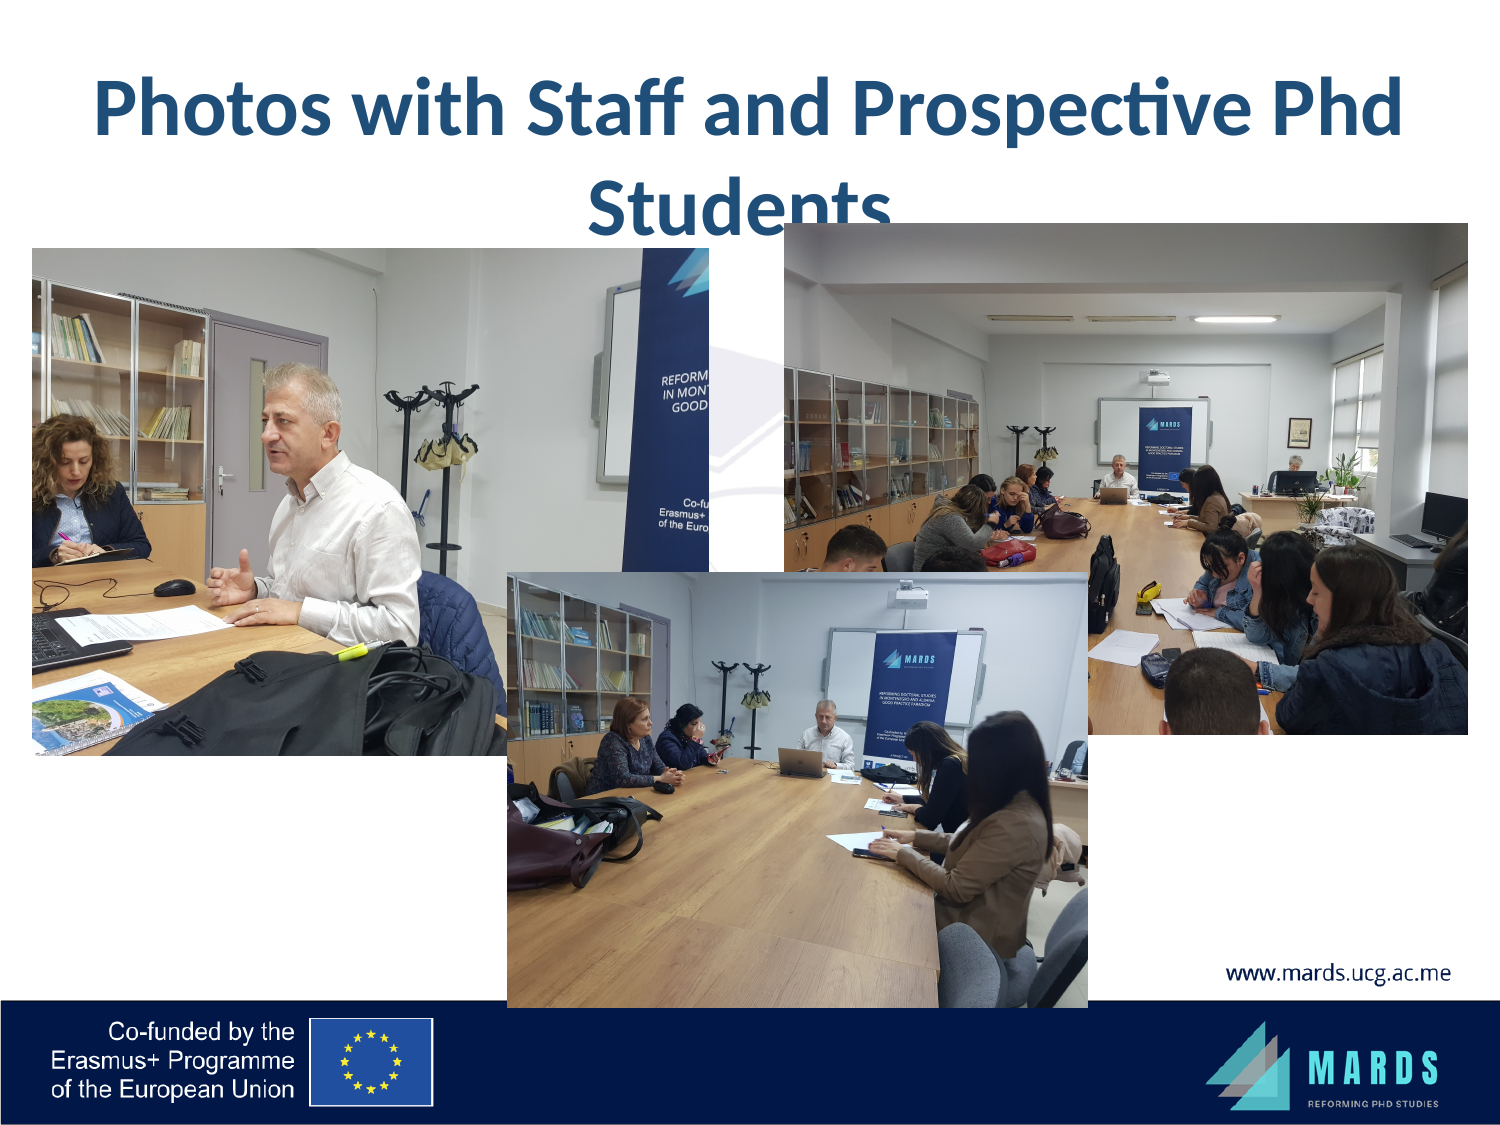

# Photos with Staff and Prospective Phd Students